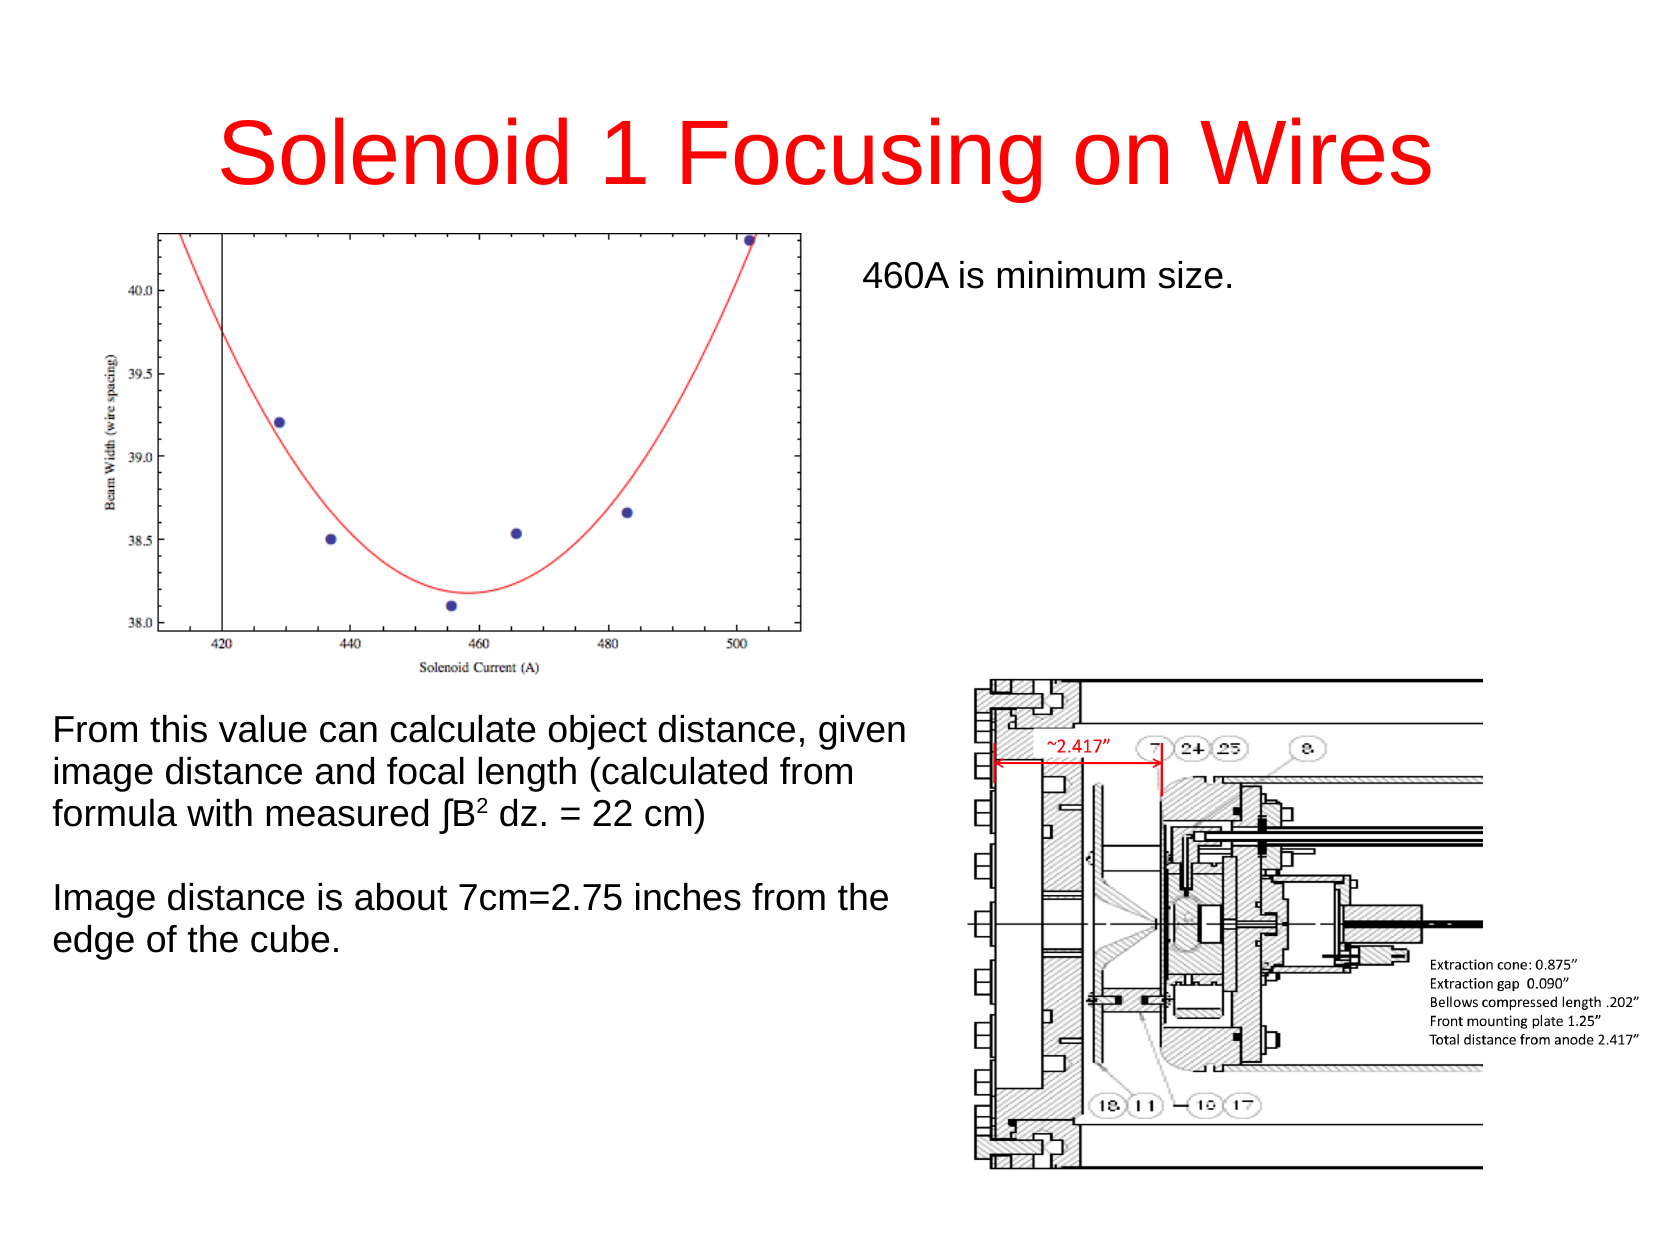

# Solenoid 1 Focusing on Wires
460A is minimum size.
From this value can calculate object distance, given image distance and focal length (calculated from formula with measured ∫B2 dz. = 22 cm)
Image distance is about 7cm=2.75 inches from the edge of the cube.